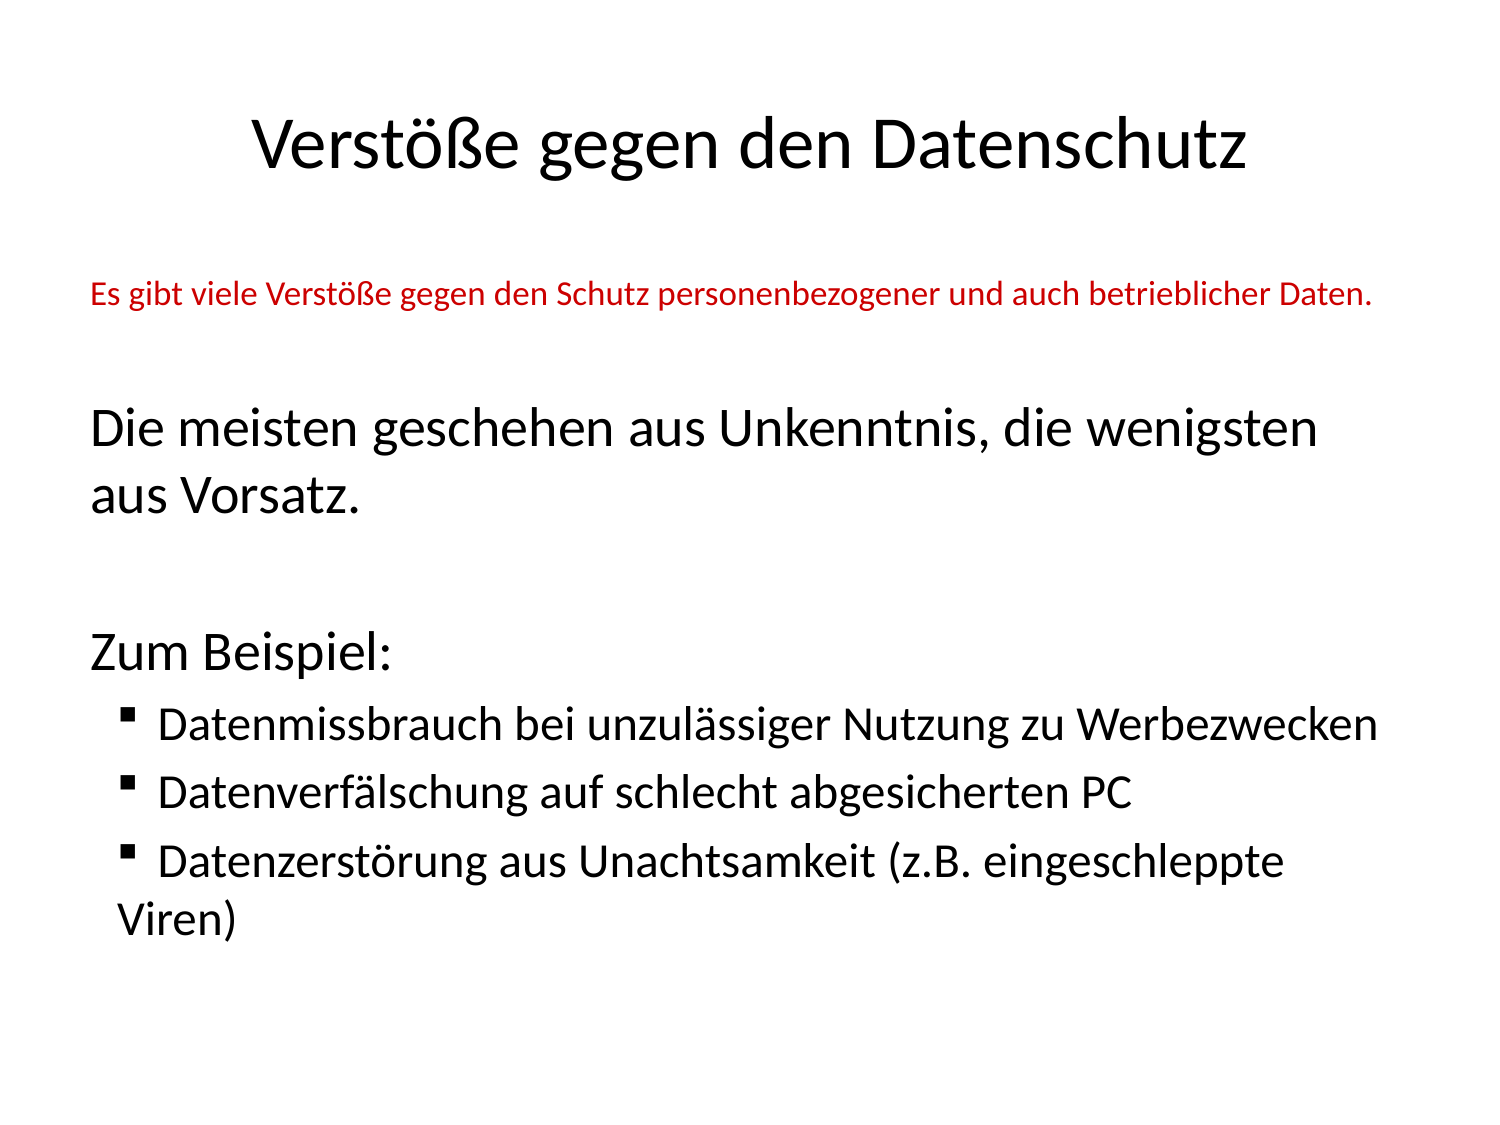

# Verstöße gegen den Datenschutz
Es gibt viele Verstöße gegen den Schutz personenbezogener und auch betrieblicher Daten.
Die meisten geschehen aus Unkenntnis, die wenigsten aus Vorsatz.
Zum Beispiel:
 Datenmissbrauch bei unzulässiger Nutzung zu Werbezwecken
 Datenverfälschung auf schlecht abgesicherten PC
 Datenzerstörung aus Unachtsamkeit (z.B. eingeschleppte Viren)